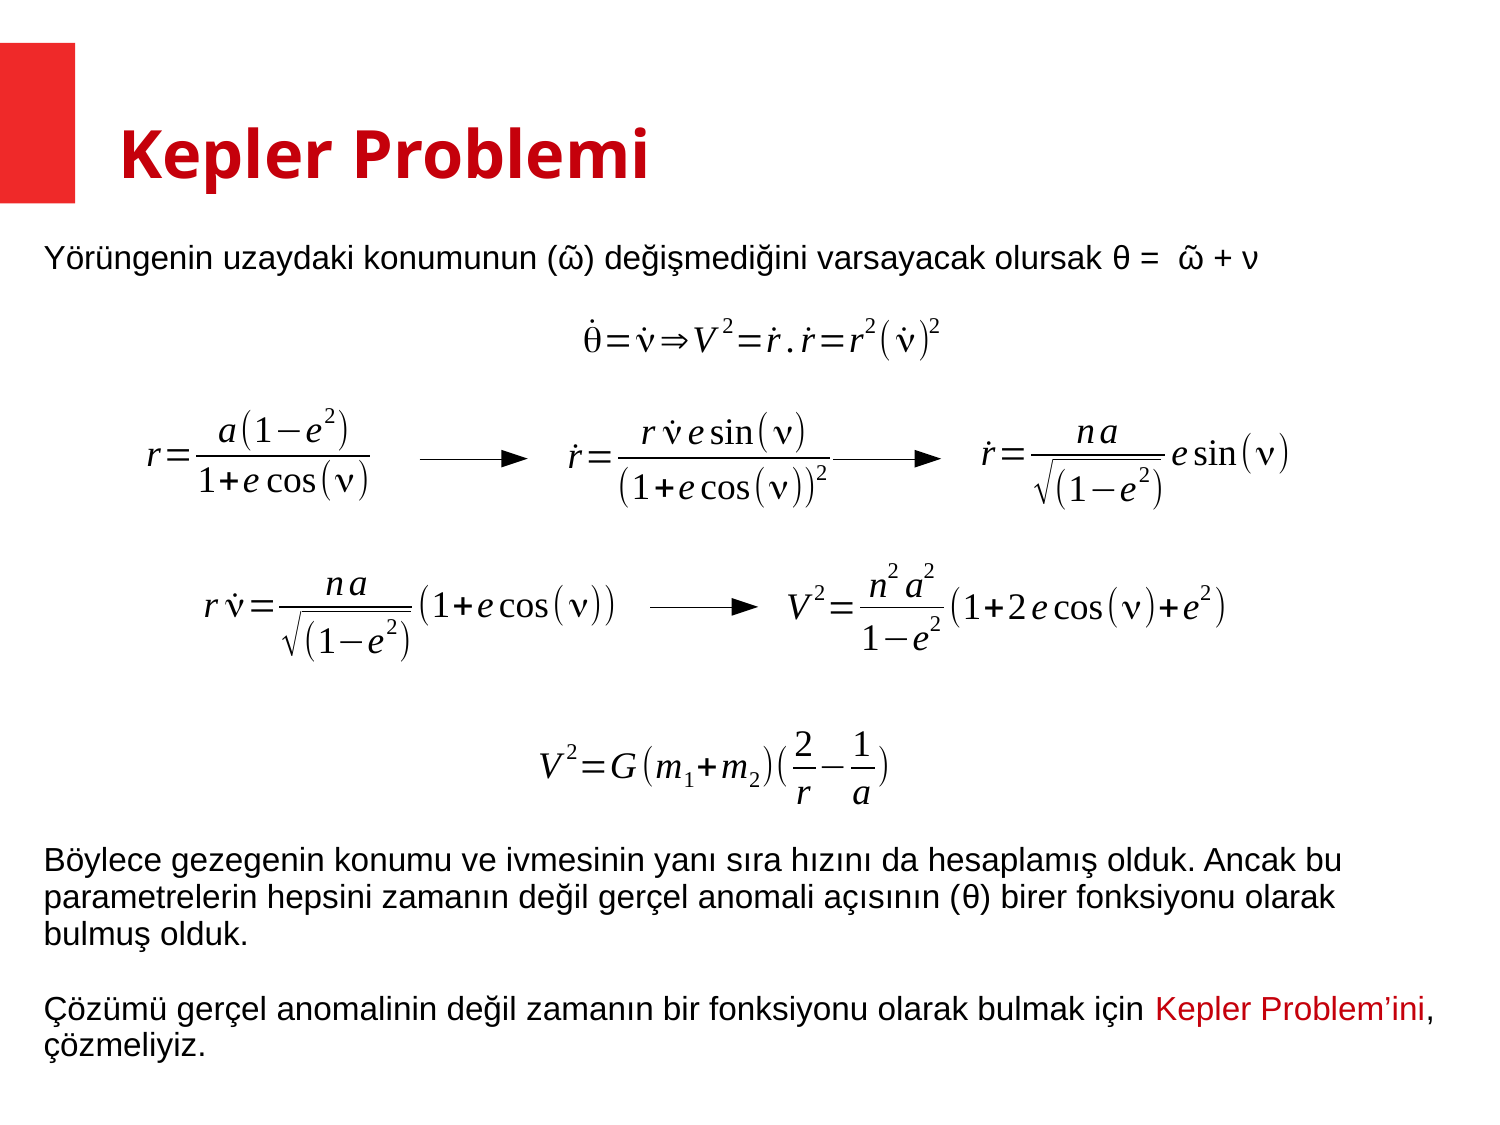

# Kepler Problemi
Yörüngenin uzaydaki konumunun (ῶ) değişmediğini varsayacak olursak θ = ῶ + ν
Böylece gezegenin konumu ve ivmesinin yanı sıra hızını da hesaplamış olduk. Ancak bu parametrelerin hepsini zamanın değil gerçel anomali açısının (θ) birer fonksiyonu olarak bulmuş olduk.
Çözümü gerçel anomalinin değil zamanın bir fonksiyonu olarak bulmak için Kepler Problem’ini, çözmeliyiz.